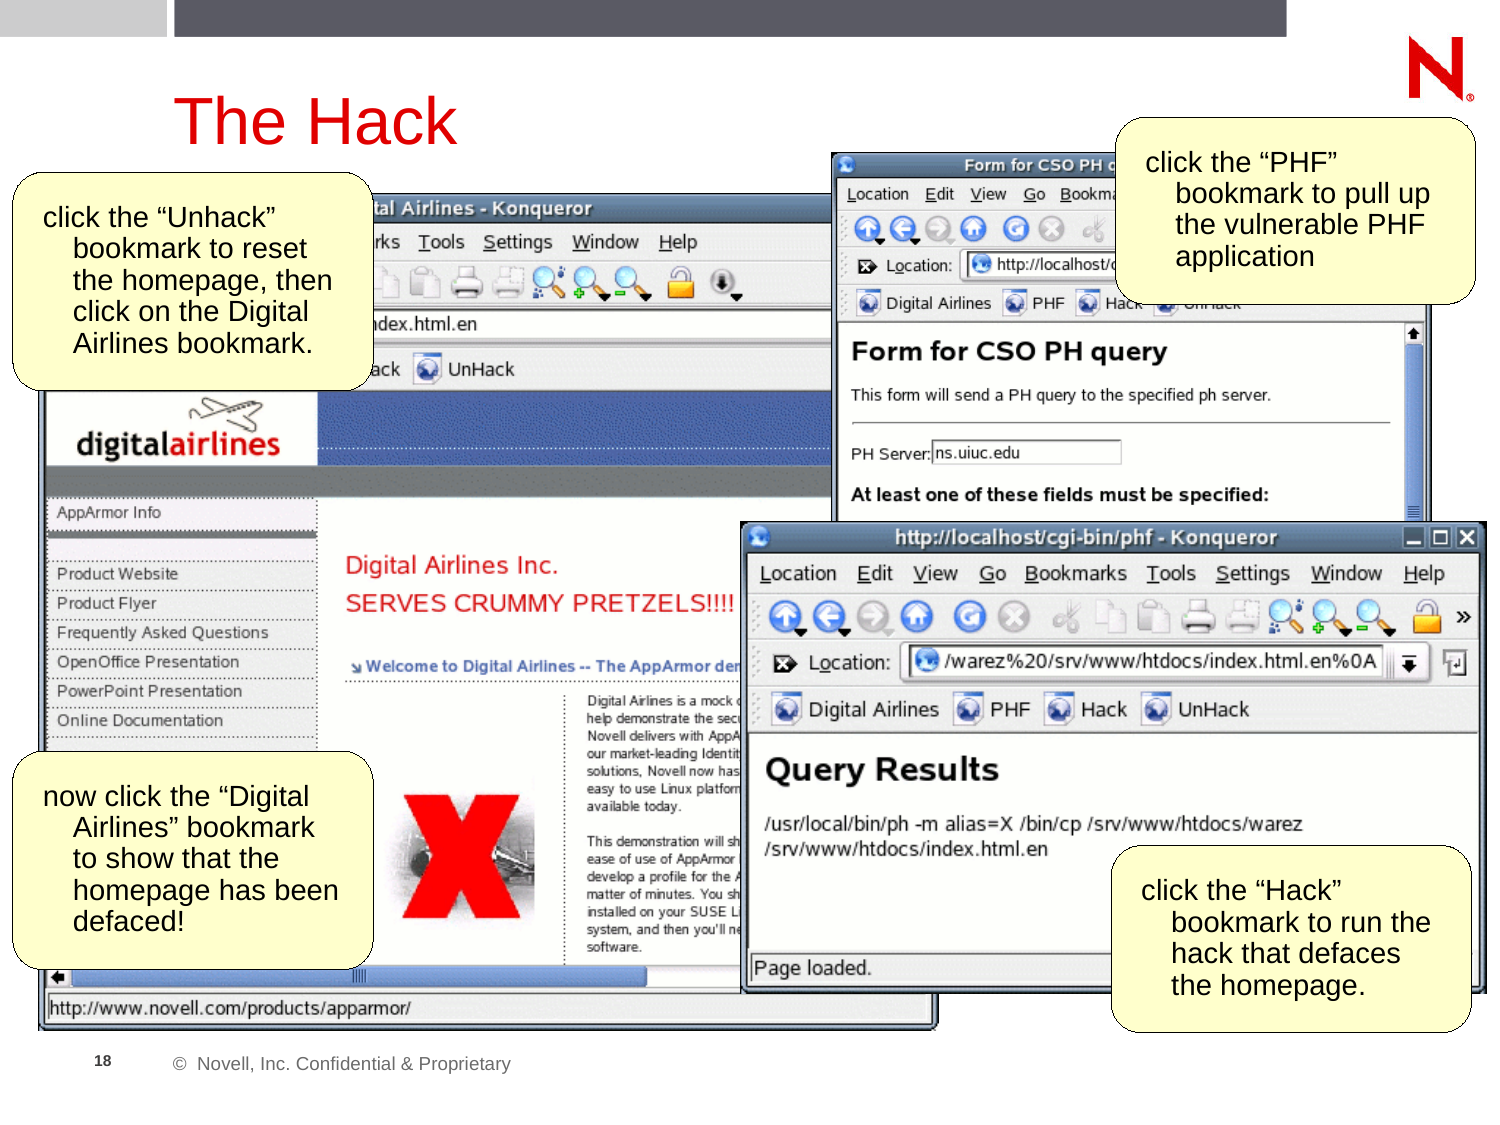

# The Hack
click the “PHF” bookmark to pull up the vulnerable PHF application
click the “Unhack” bookmark to reset the homepage, then click on the Digital Airlines bookmark.
now click the “Digital Airlines” bookmark to show that the homepage has been defaced!
click the “Hack” bookmark to run the hack that defaces the homepage.